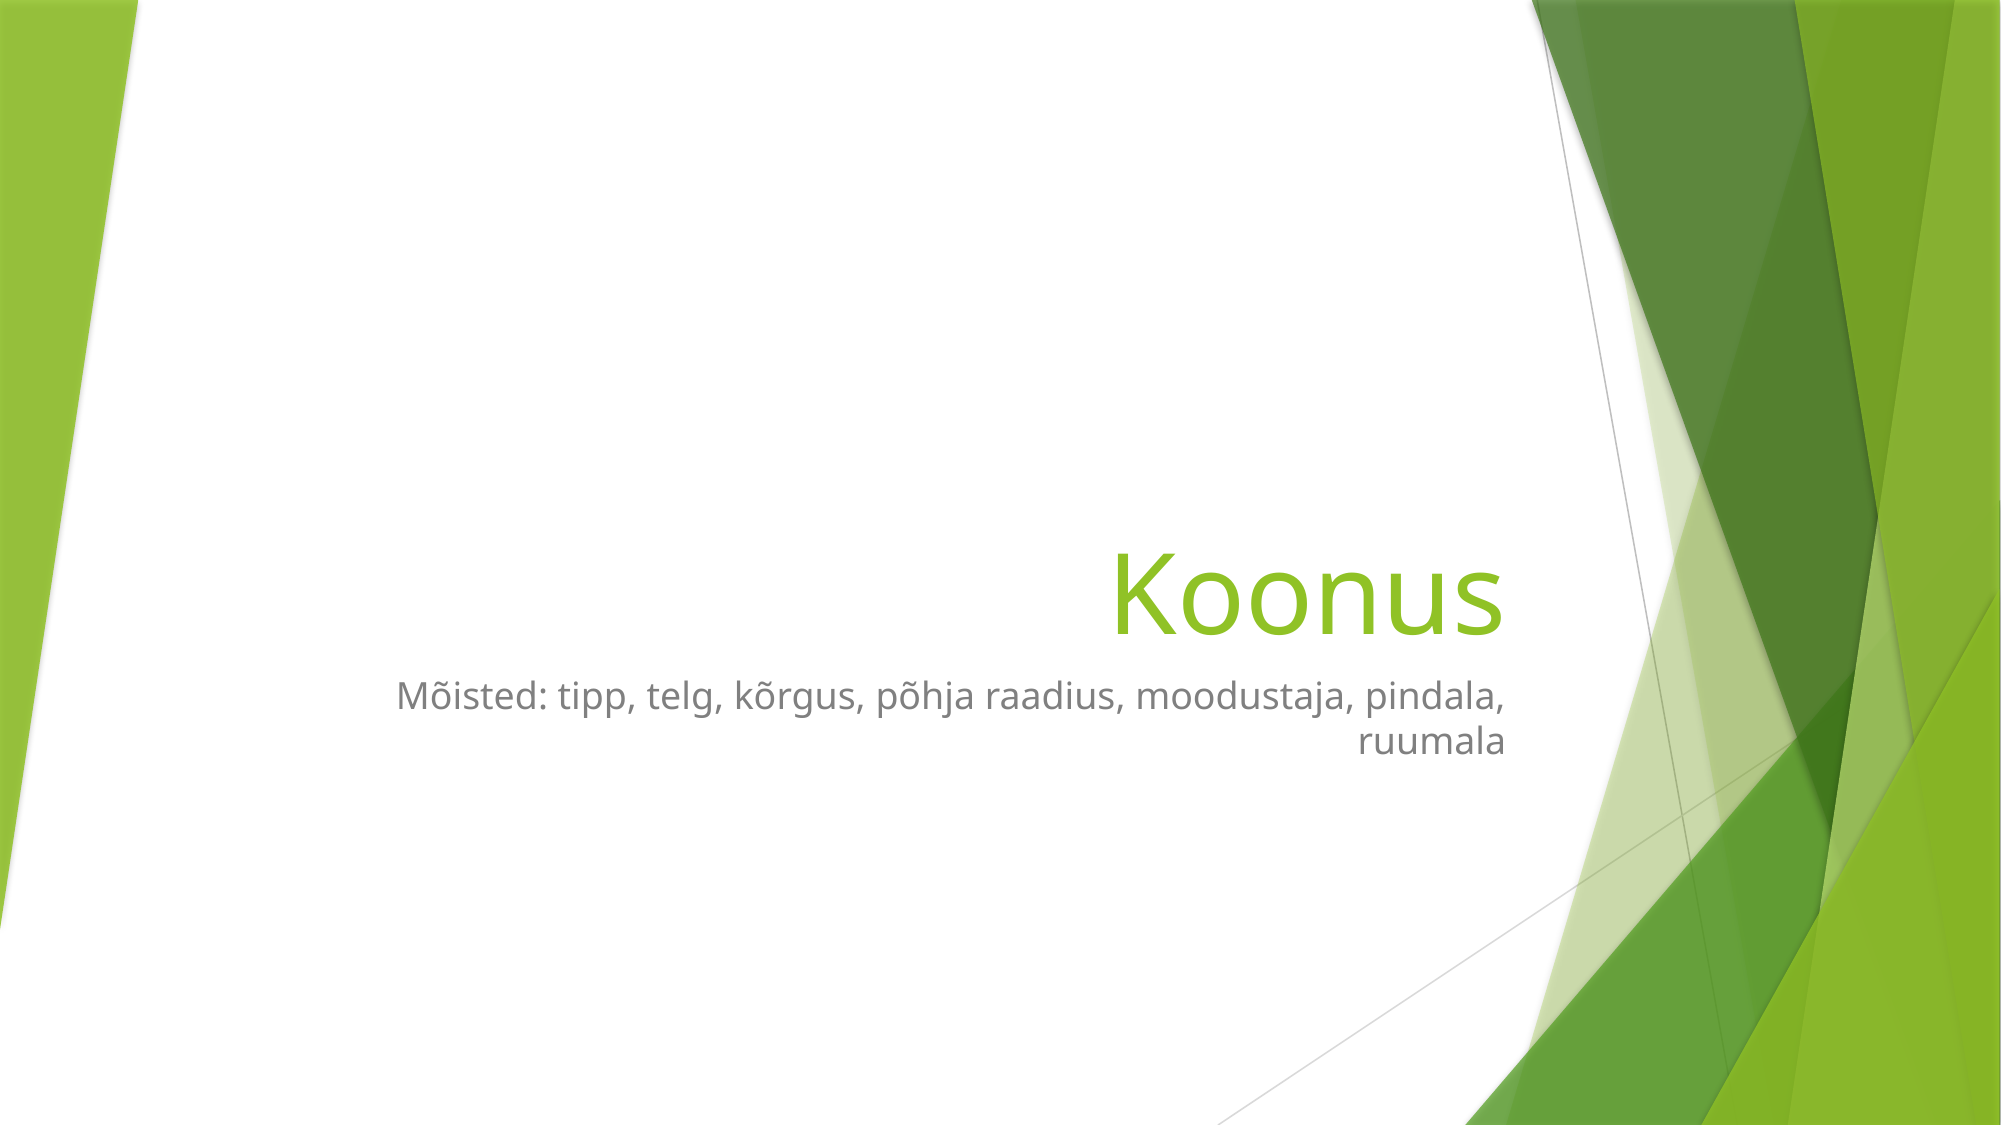

# Koonus
Mõisted: tipp, telg, kõrgus, põhja raadius, moodustaja, pindala, ruumala